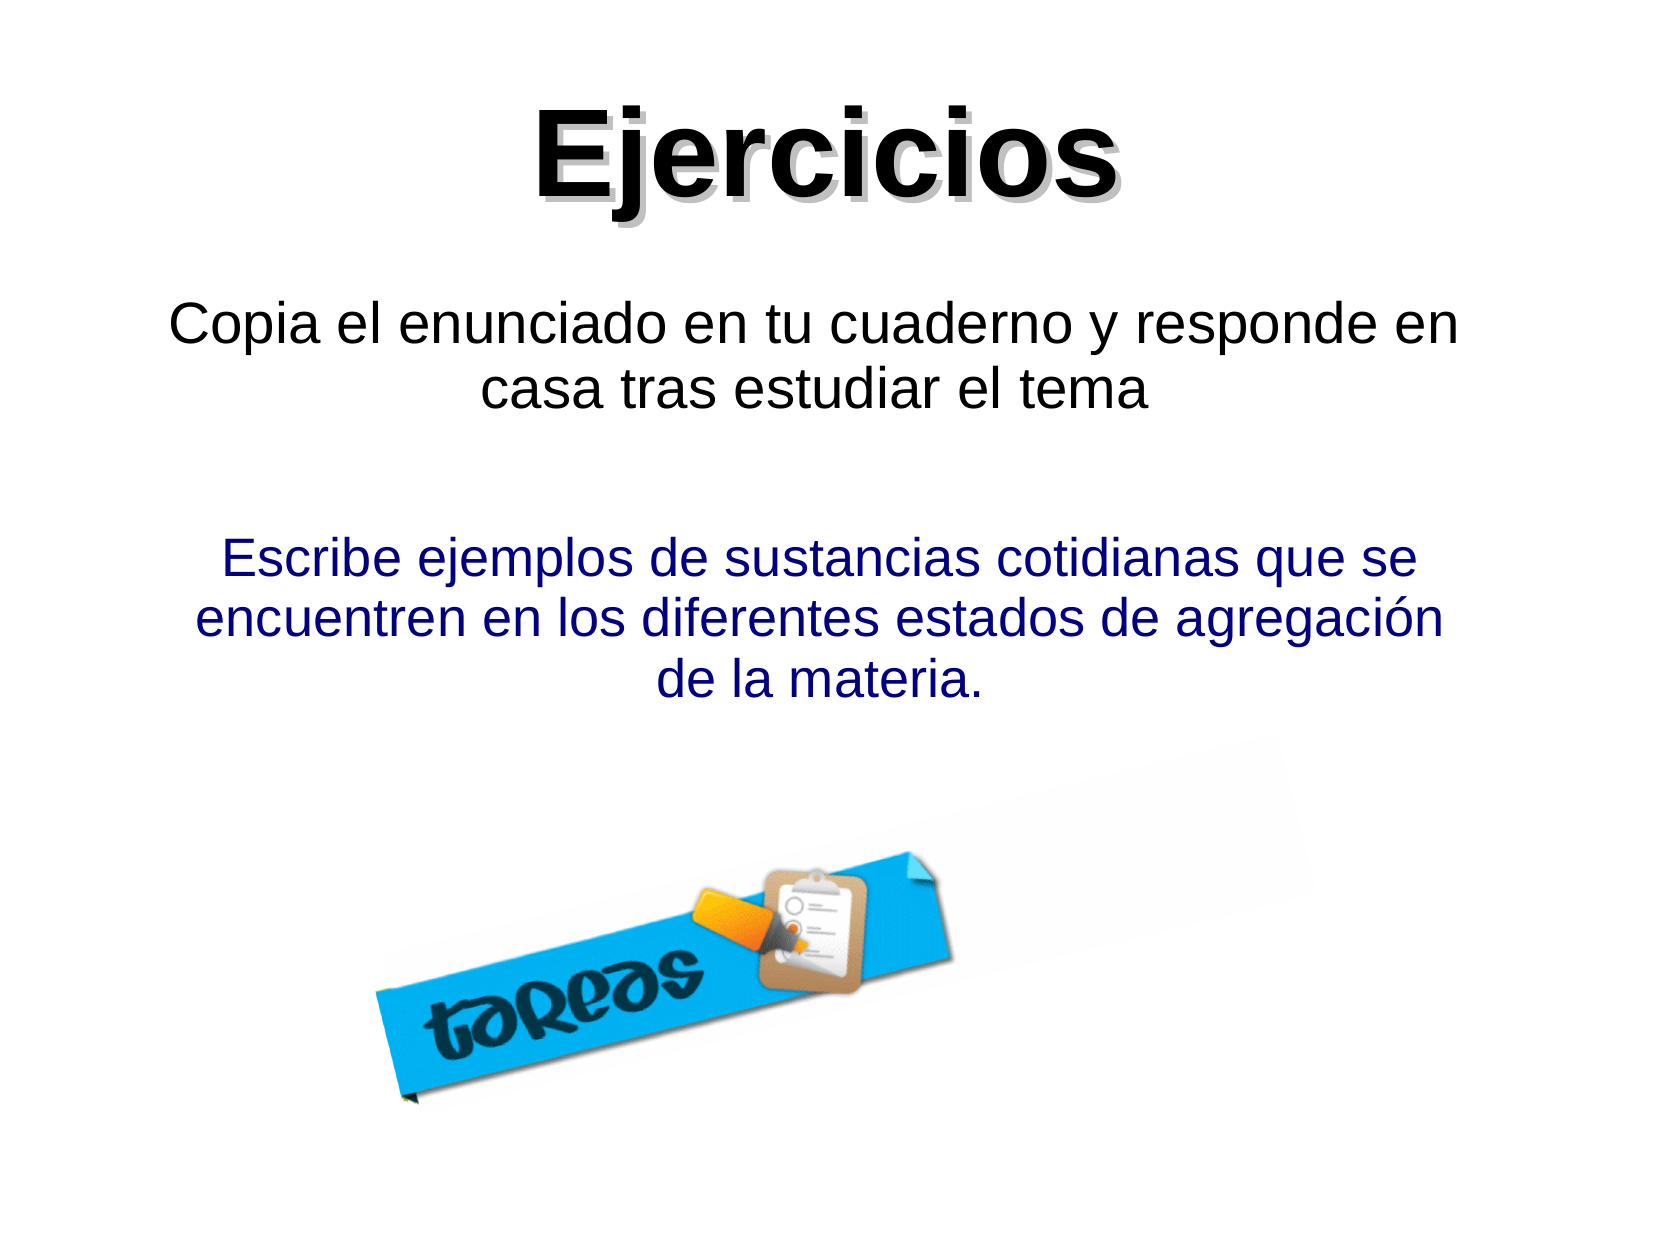

# Ejercicios
Copia el enunciado en tu cuaderno y responde en casa tras estudiar el tema
Escribe ejemplos de sustancias cotidianas que se encuentren en los diferentes estados de agregación de la materia.